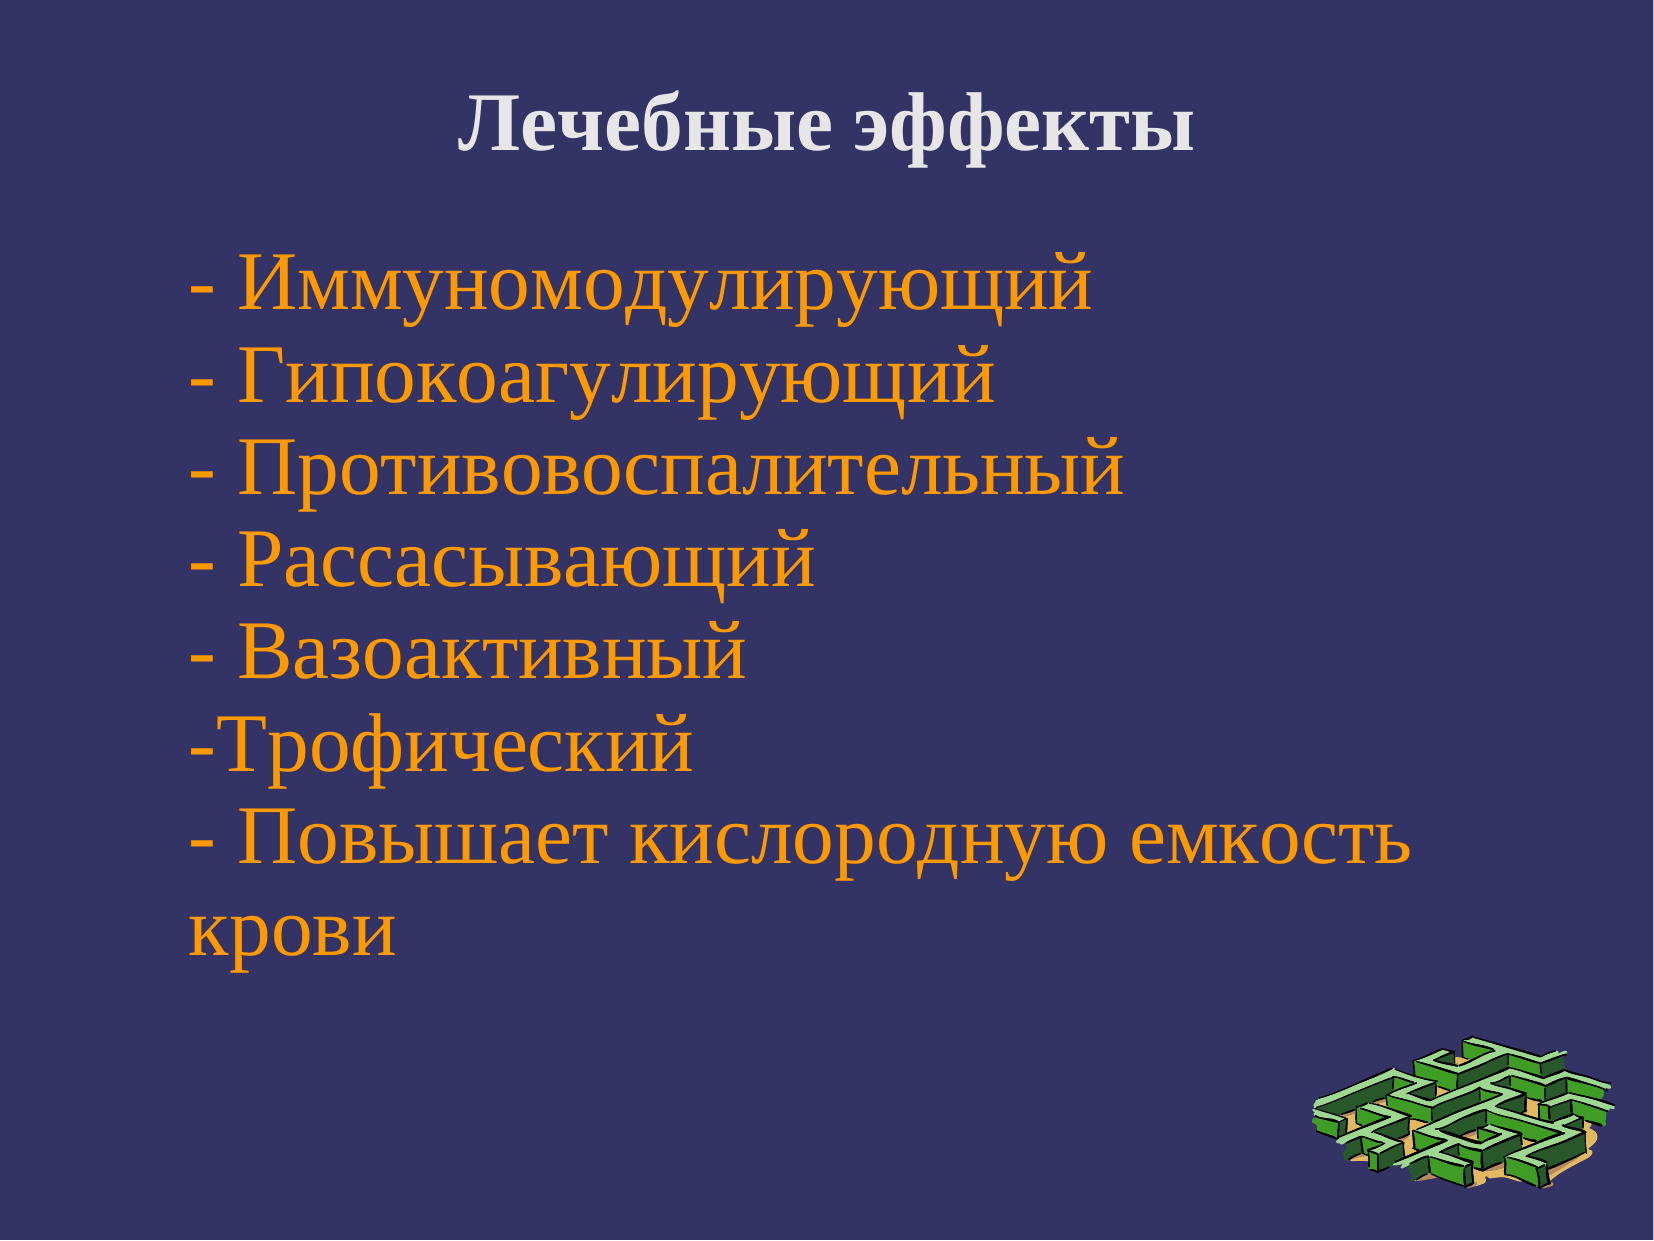

# Лечебные эффекты
- Иммуномодулирующий
- Гипокоагулирующий
- Противовоспалительный
- Рассасывающий
- Вазоактивный
-Трофический
- Повышает кислородную емкость крови